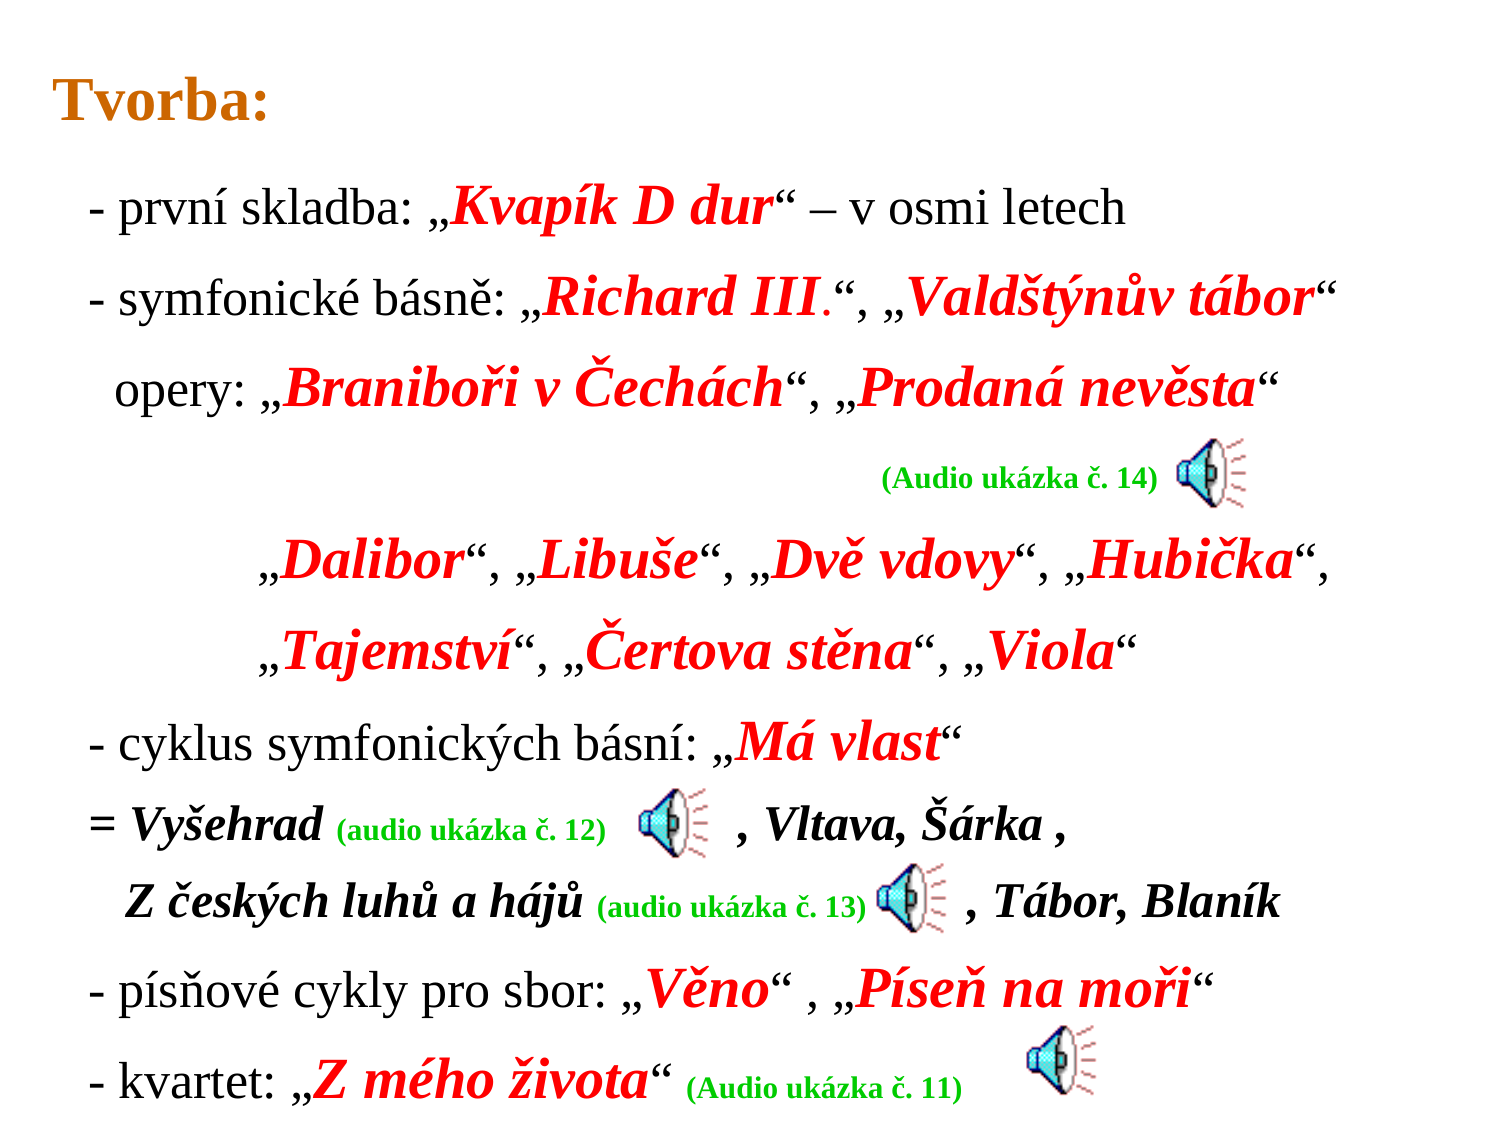

Tvorba:
- první skladba: „Kvapík D dur“ – v osmi letech
- symfonické básně: „Richard III.“, „Valdštýnův tábor“
 opery: „Braniboři v Čechách“, „Prodaná nevěsta“
 (Audio ukázka č. 14)
 „Dalibor“, „Libuše“, „Dvě vdovy“, „Hubička“,
 „Tajemství“, „Čertova stěna“, „Viola“
- cyklus symfonických básní: „Má vlast“
= Vyšehrad (audio ukázka č. 12)  , Vltava, Šárka ,
 Z českých luhů a hájů (audio ukázka č. 13)  , Tábor, Blaník
- písňové cykly pro sbor: „Věno“ , „Píseň na moři“
- kvartet: „Z mého života“ (Audio ukázka č. 11)